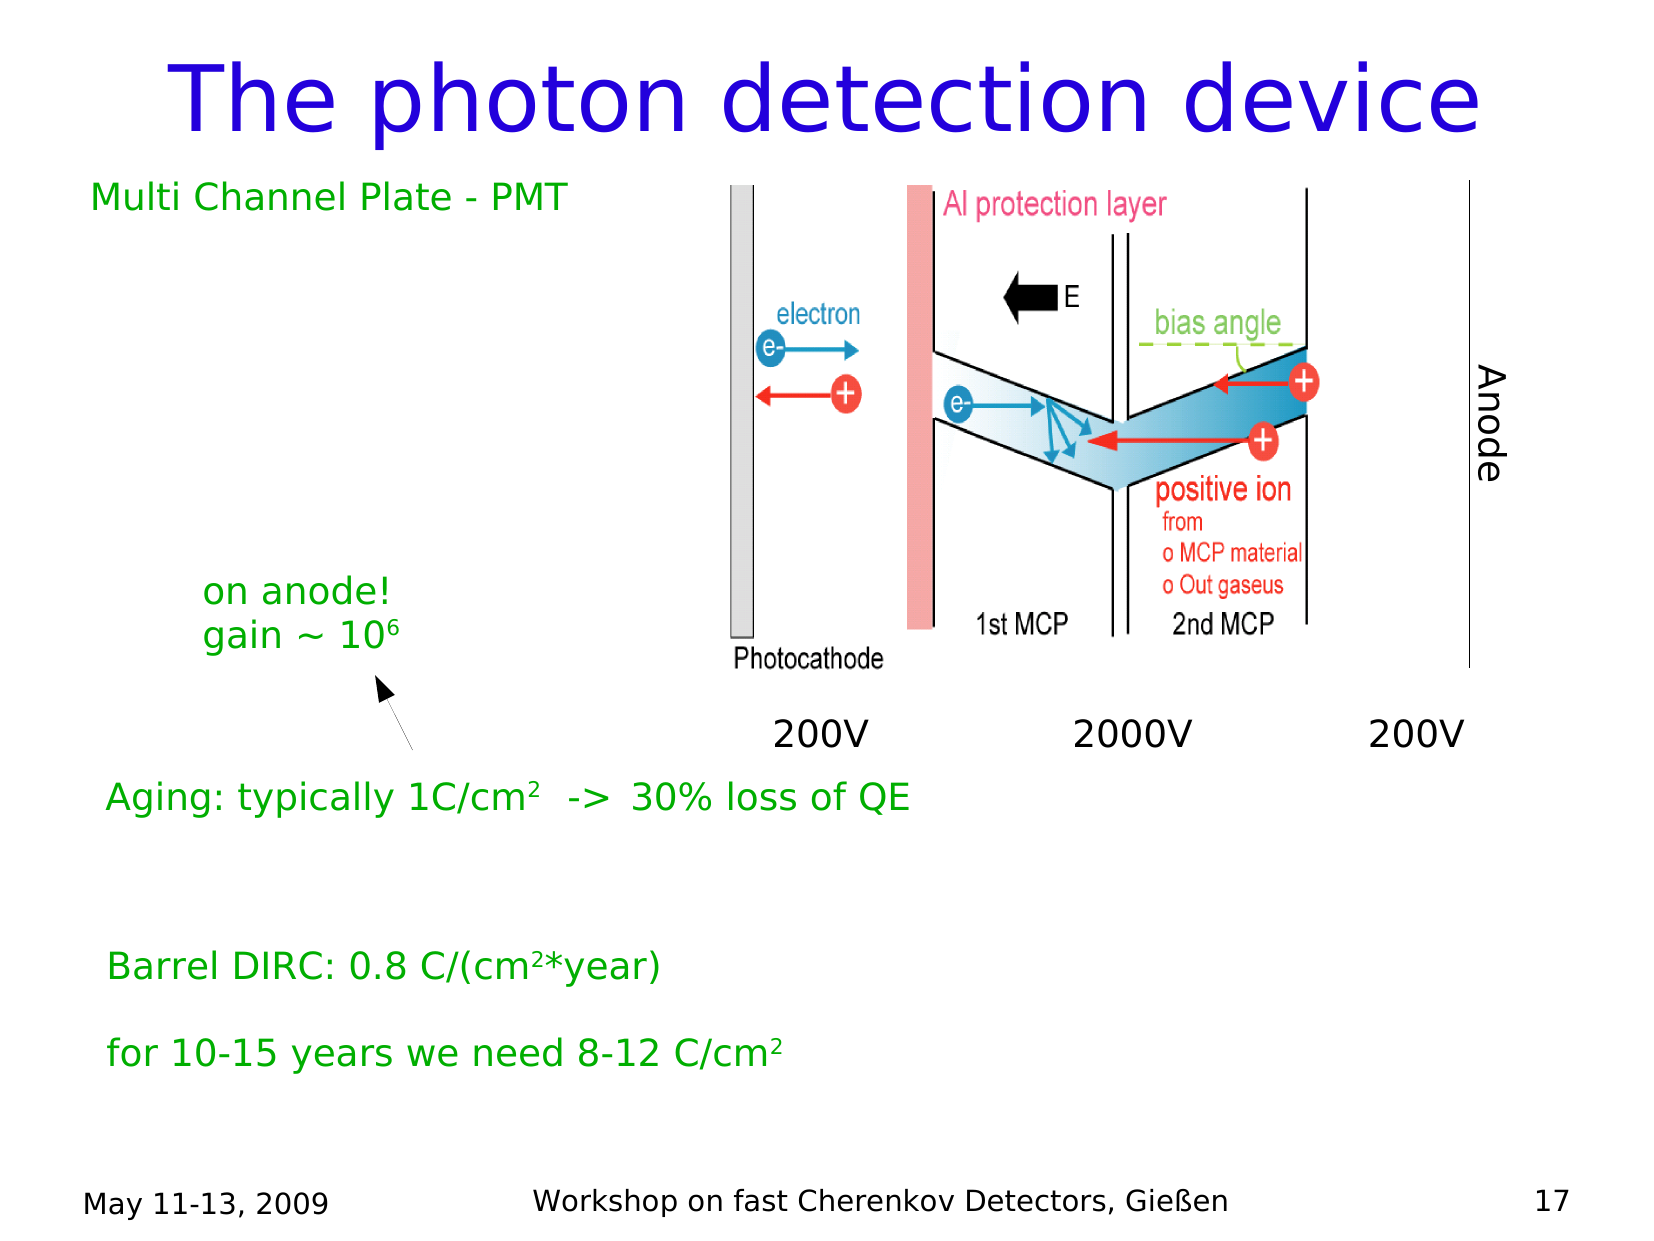

# The photon detection device
Multi Channel Plate - PMT
Anode
on anode!
gain ~ 106
200V
2000V
200V
Aging: typically 1C/cm2	 -> 	30% loss of QE
Barrel DIRC: 0.8 C/(cm2*year)
for 10-15 years we need 8-12 C/cm2
Workshop on fast Cherenkov Detectors, Gießen
17
May 11-13, 2009